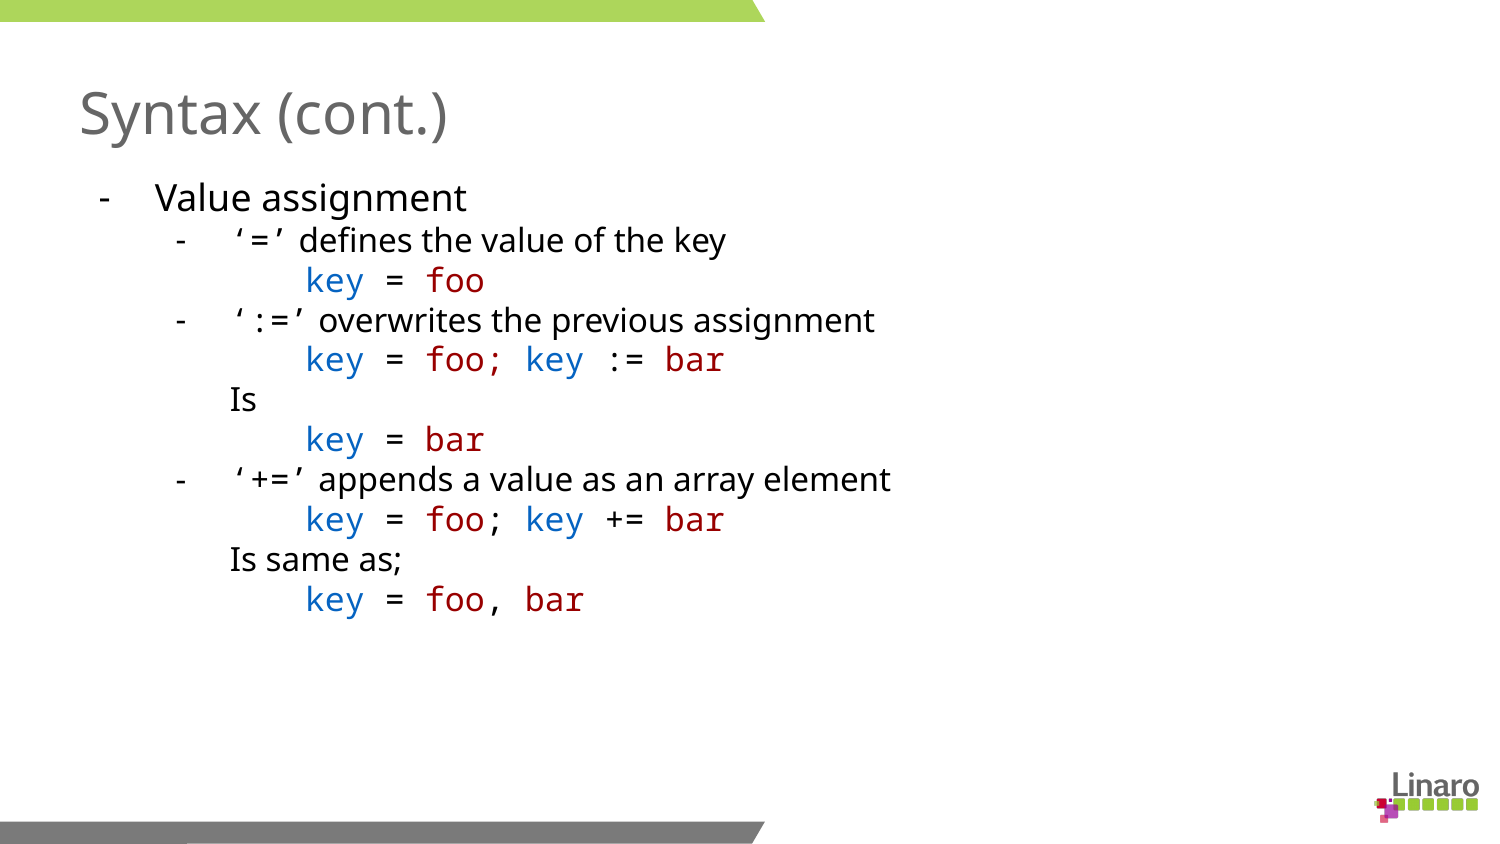

# Syntax (cont.)
Value assignment
‘=’ defines the value of the key
	key = foo
‘:=’ overwrites the previous assignment
	key = foo; key := bar
Is
	key = bar
‘+=’ appends a value as an array element
	key = foo; key += bar
Is same as;
	key = foo, bar